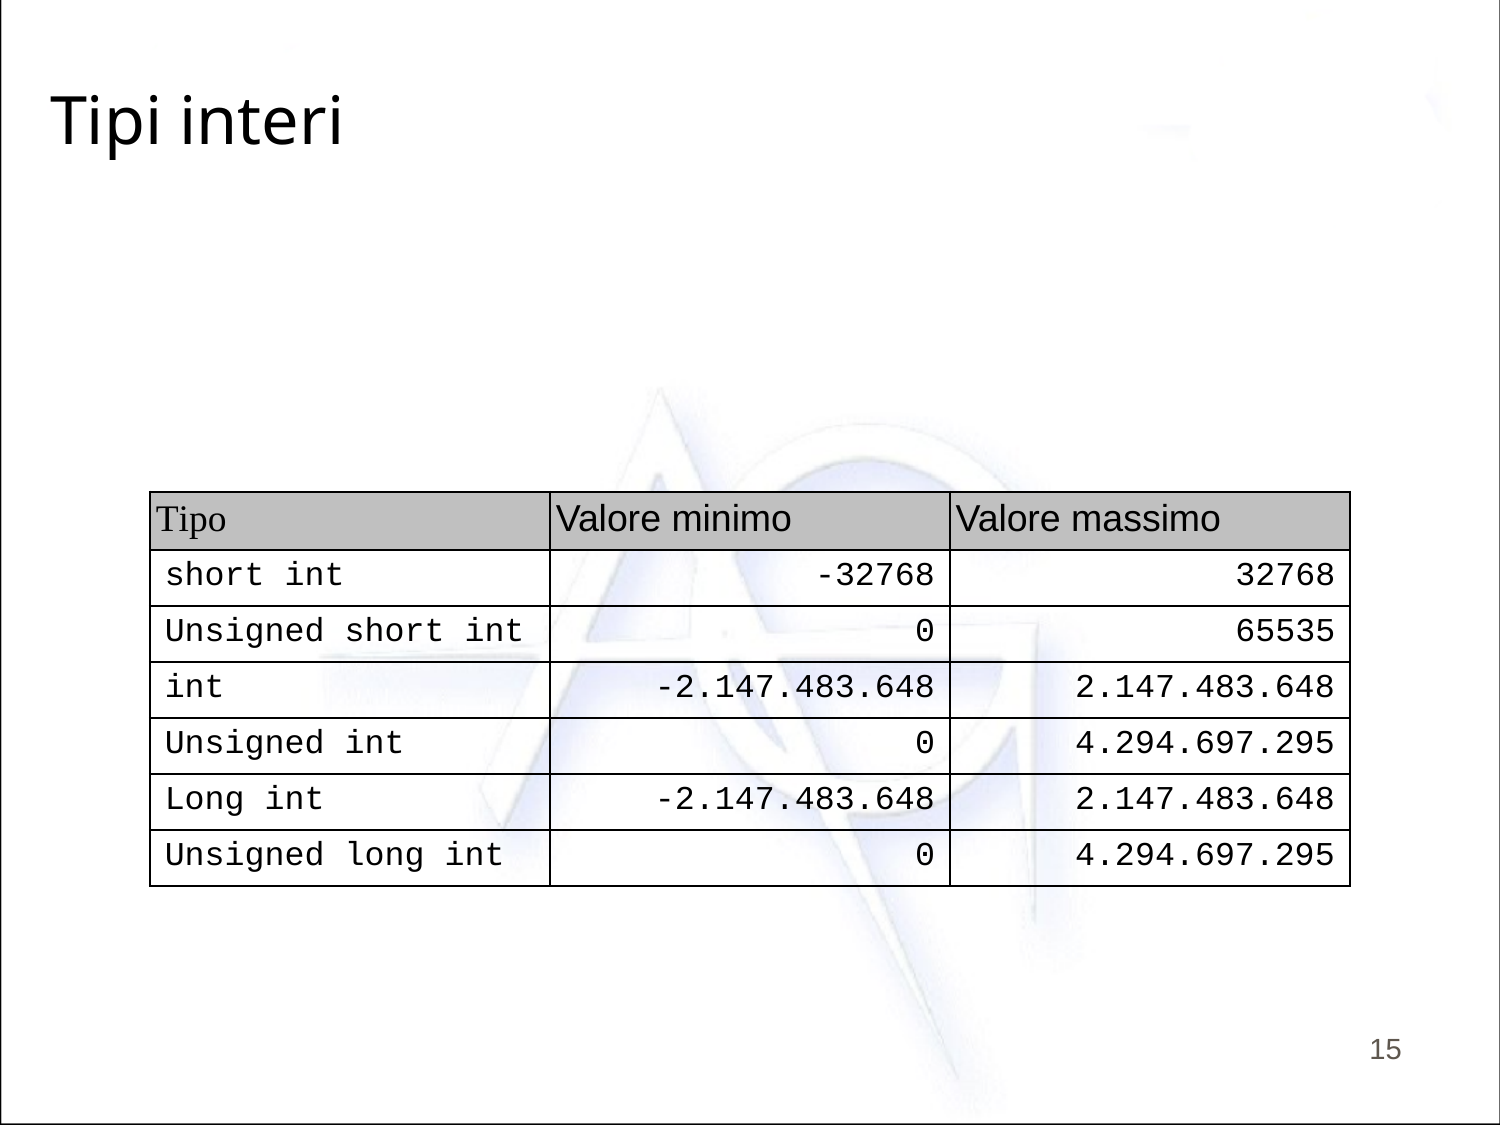

# Tipi interi
| Tipo | Valore minimo | Valore massimo |
| --- | --- | --- |
| short int | -32768 | 32768 |
| Unsigned short int | 0 | 65535 |
| int | -2.147.483.648 | 2.147.483.648 |
| Unsigned int | 0 | 4.294.697.295 |
| Long int | -2.147.483.648 | 2.147.483.648 |
| Unsigned long int | 0 | 4.294.697.295 |
15